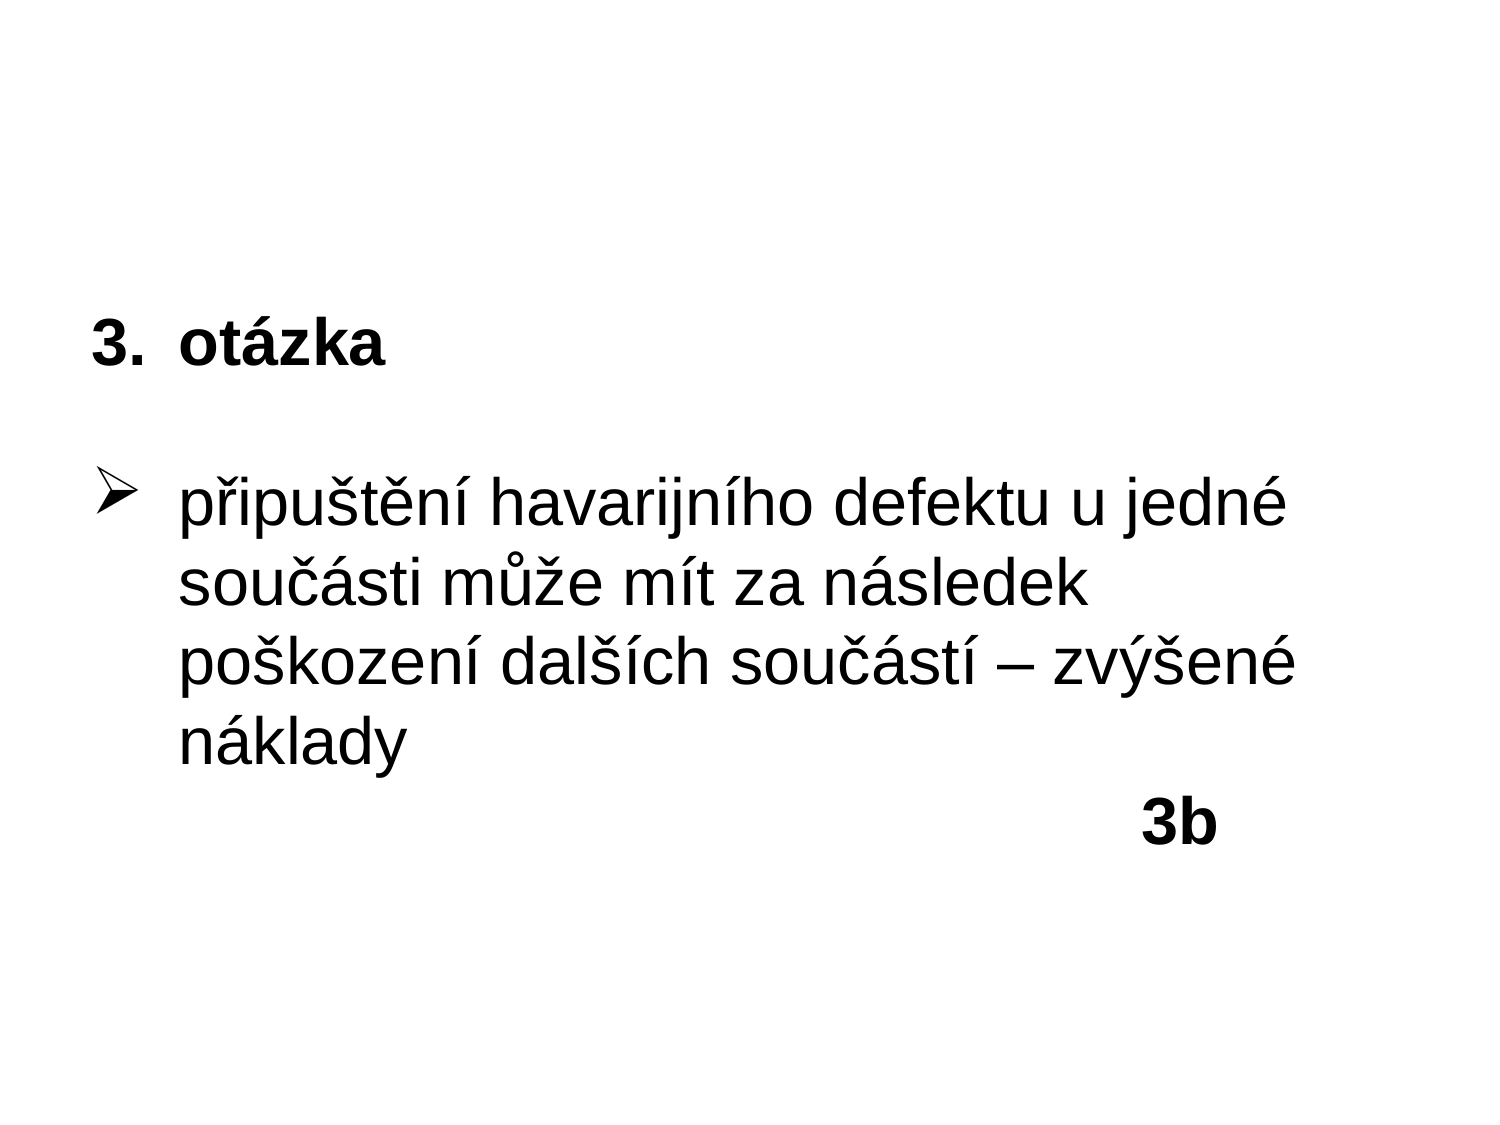

# otázka
připuštění havarijního defektu u jedné součásti může mít za následek poškození dalších součástí – zvýšené náklady
								3b